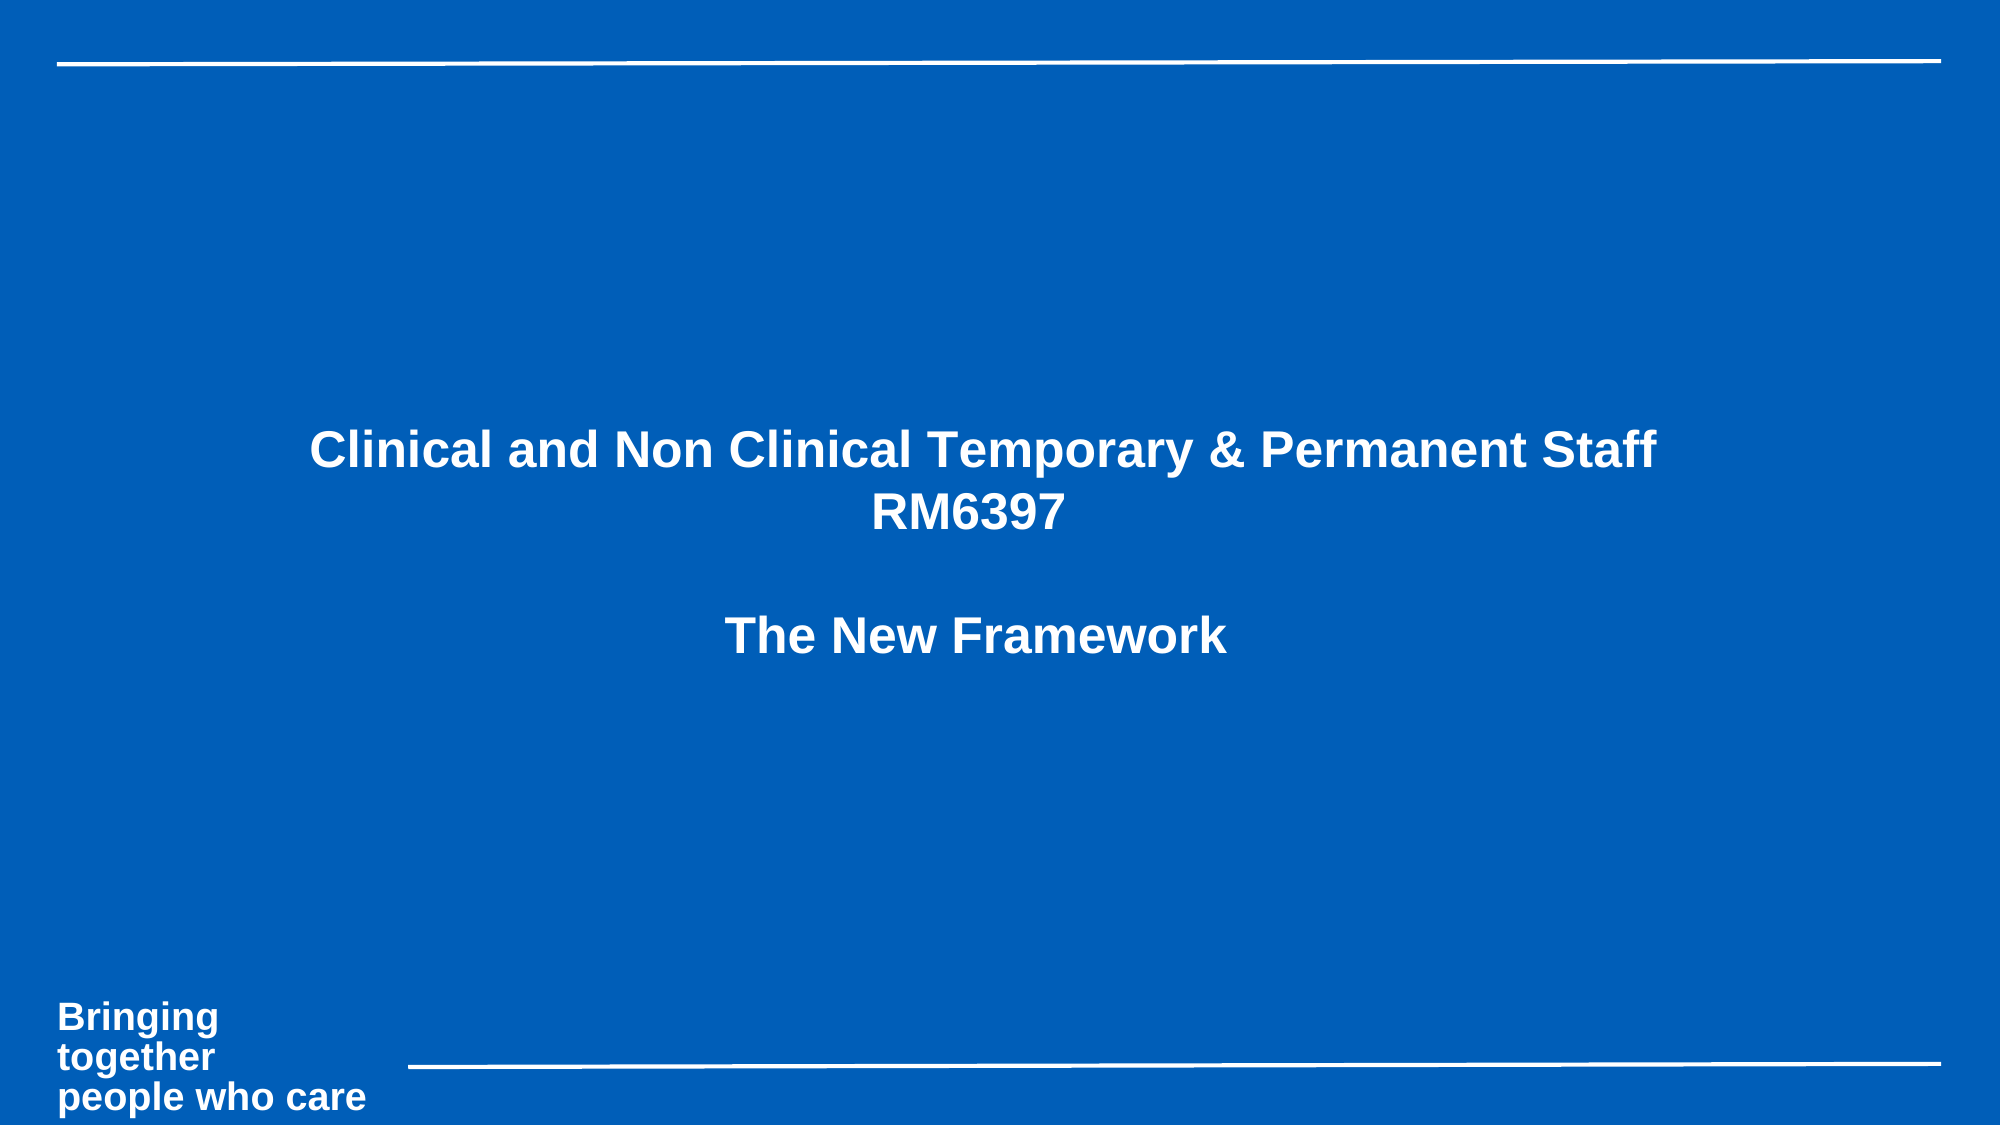

# Clinical and Non Clinical Temporary & Permanent Staff
RM6397
The New Framework
Bringing together
people who care